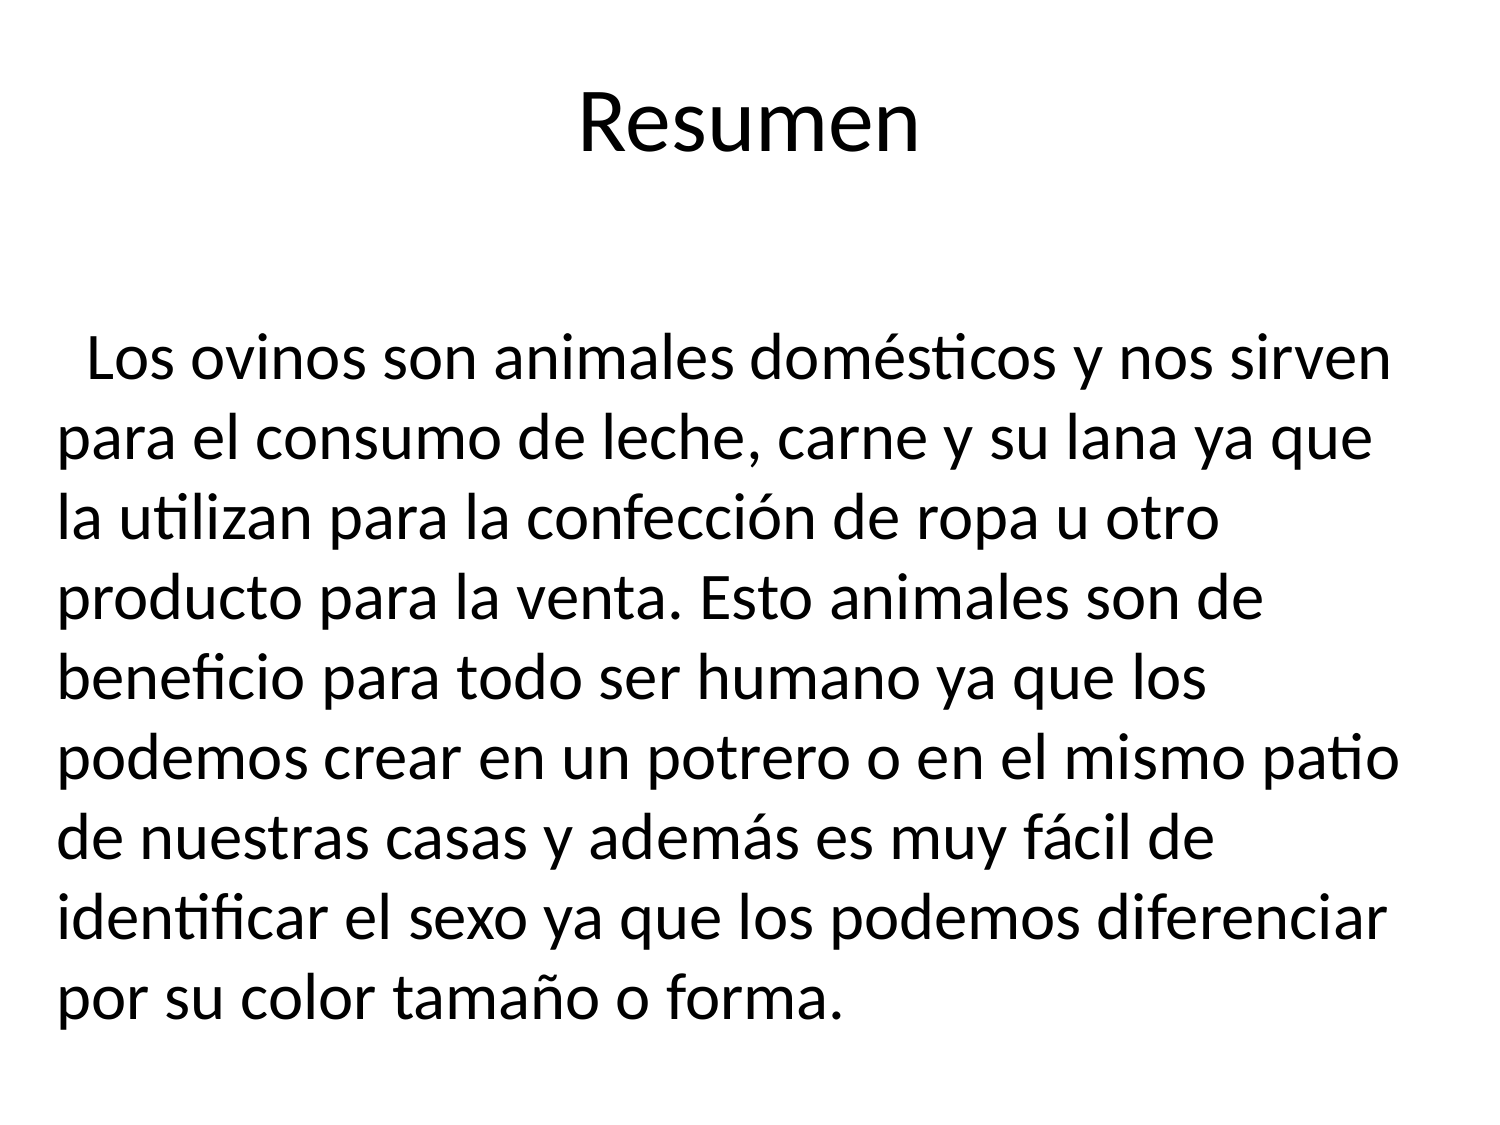

# Resumen
 Los ovinos son animales domésticos y nos sirven para el consumo de leche, carne y su lana ya que la utilizan para la confección de ropa u otro producto para la venta. Esto animales son de beneficio para todo ser humano ya que los podemos crear en un potrero o en el mismo patio de nuestras casas y además es muy fácil de identificar el sexo ya que los podemos diferenciar por su color tamaño o forma.